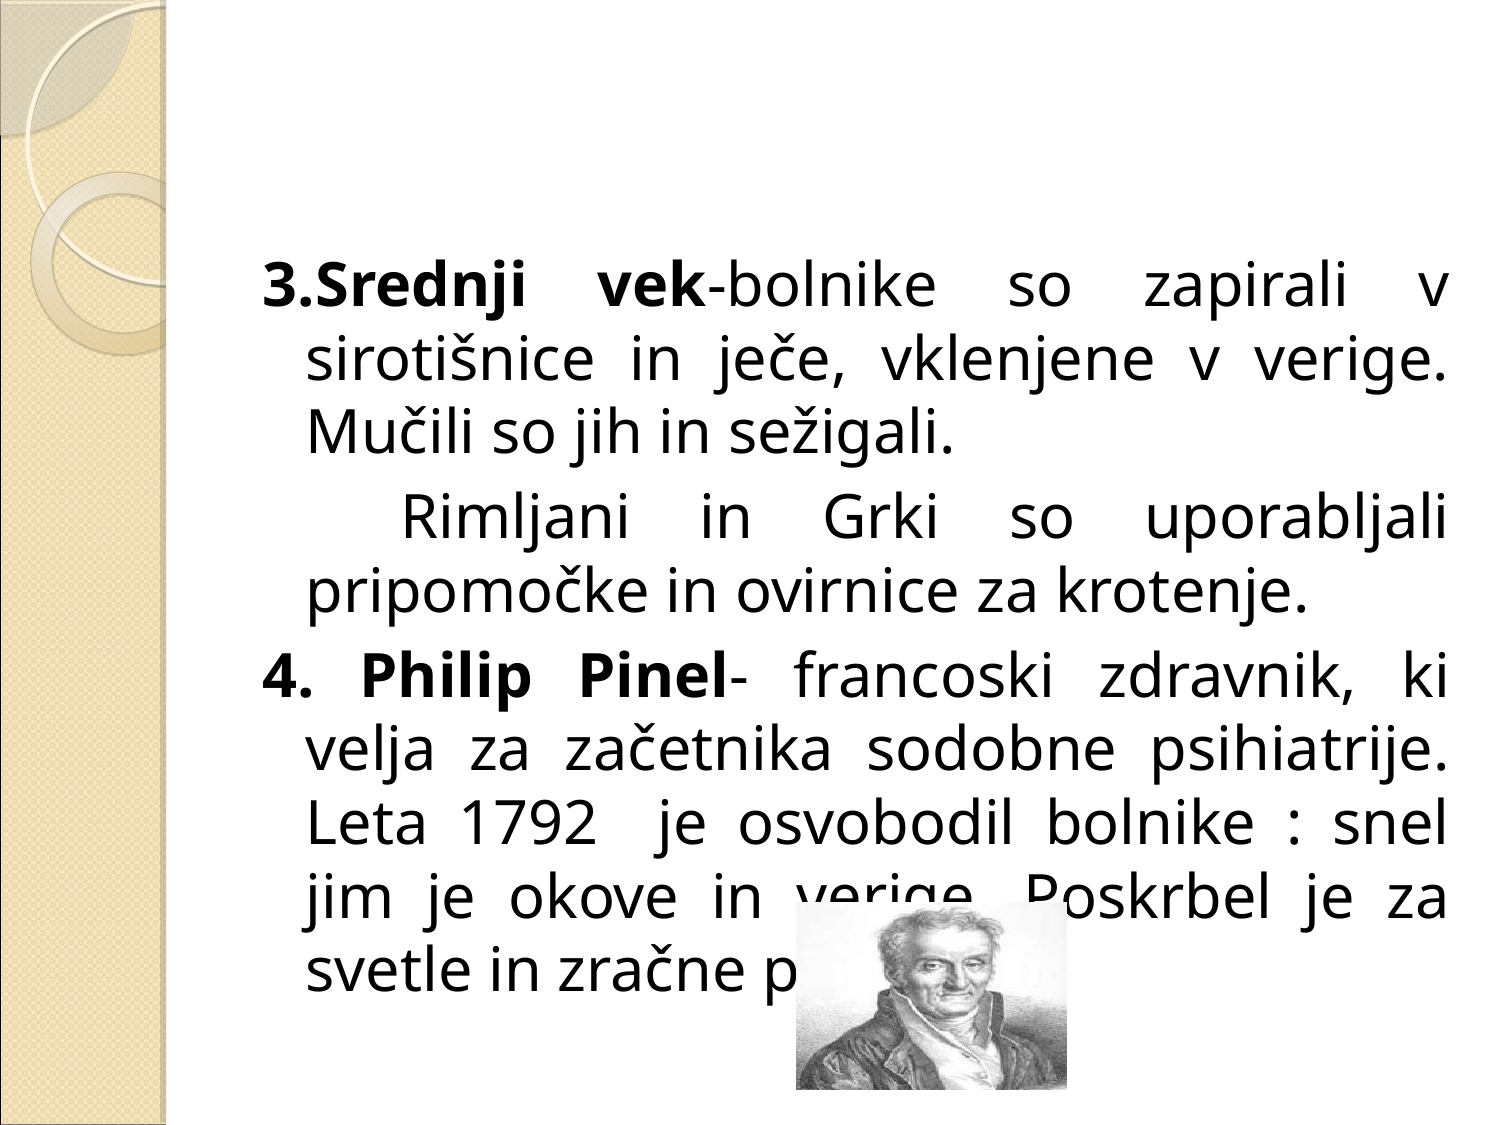

#
3.Srednji vek-bolnike so zapirali v sirotišnice in ječe, vklenjene v verige. Mučili so jih in sežigali.
 Rimljani in Grki so uporabljali pripomočke in ovirnice za krotenje.
4. Philip Pinel- francoski zdravnik, ki velja za začetnika sodobne psihiatrije. Leta 1792 je osvobodil bolnike : snel jim je okove in verige. Poskrbel je za svetle in zračne prostore.